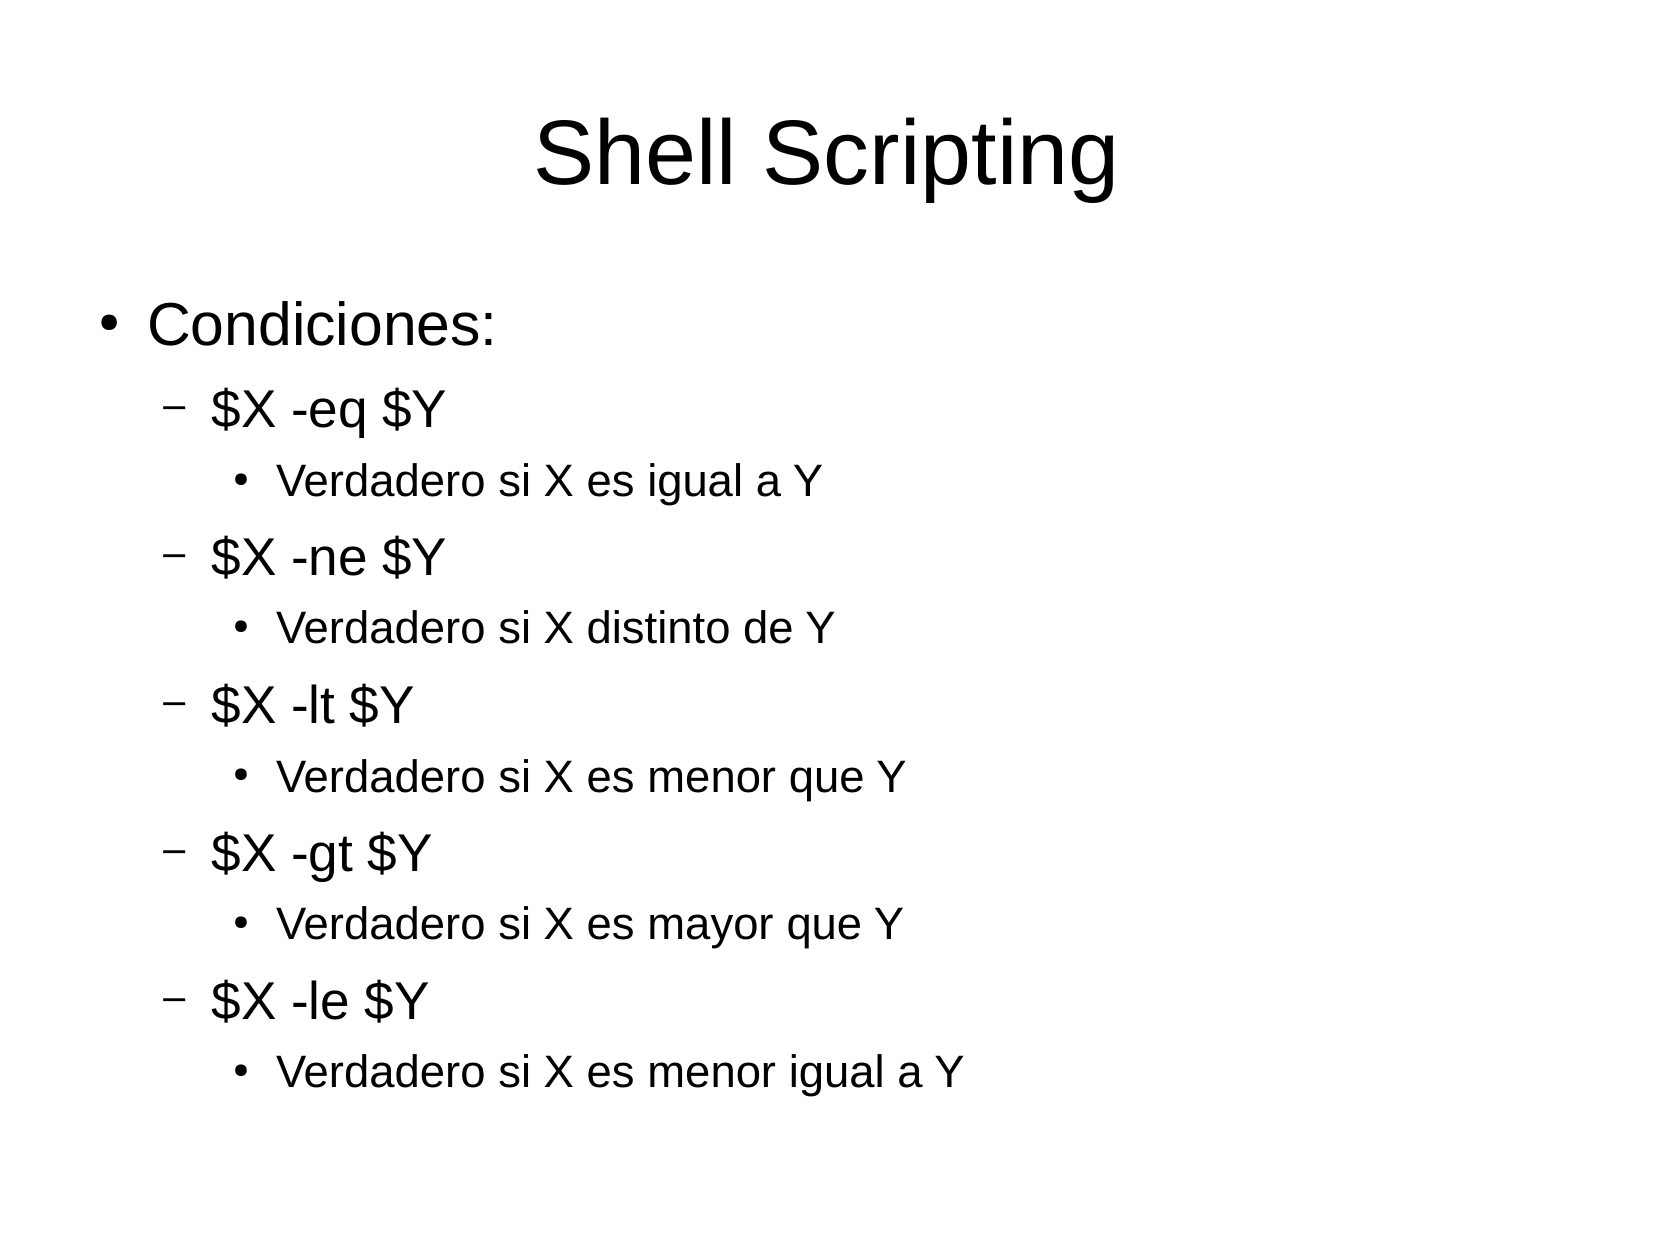

# Shell Scripting
Condiciones:
$X -eq $Y
Verdadero si X es igual a Y
$X -ne $Y
Verdadero si X distinto de Y
$X -lt $Y
Verdadero si X es menor que Y
$X -gt $Y
Verdadero si X es mayor que Y
$X -le $Y
Verdadero si X es menor igual a Y